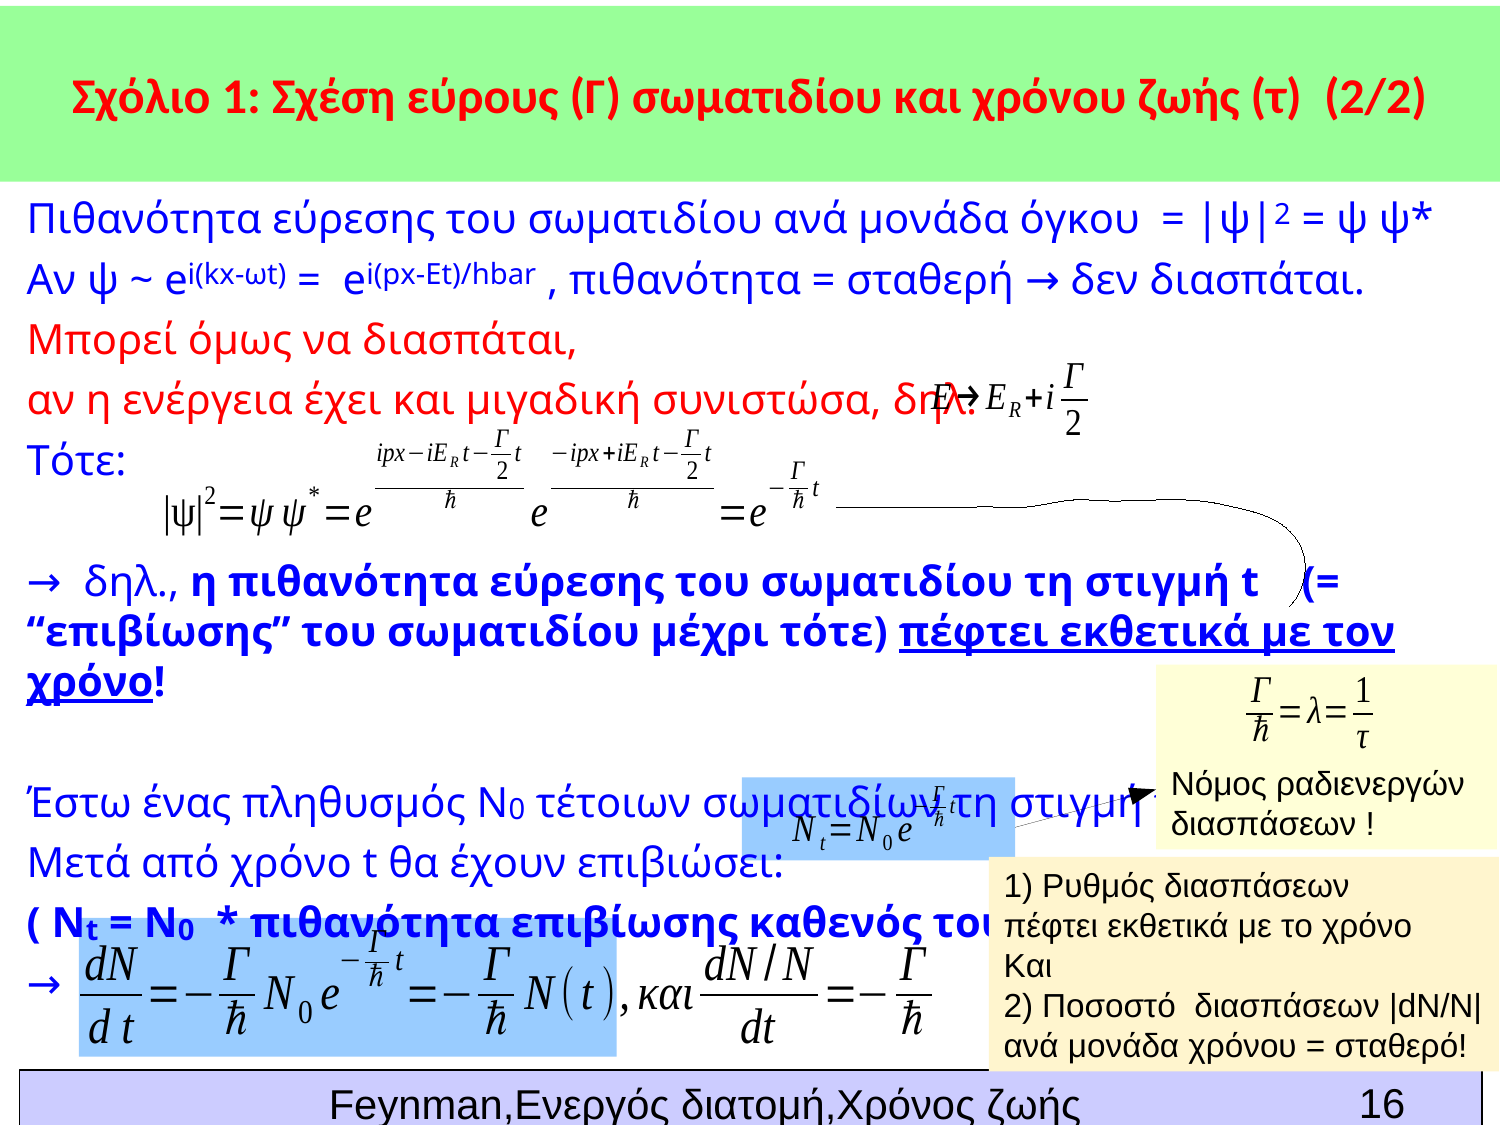

Σχόλιο 1: Σχέση εύρους (Γ) σωματιδίου και χρόνου ζωής (τ) (2/2)
Πιθανότητα εύρεσης του σωματιδίου ανά μονάδα όγκου = |ψ|2 = ψ ψ*
Αν ψ ~ ei(kx-ωt) =  ei(px-Et)/hbar , πιθανότητα = σταθερή → δεν διασπάται.
Μπορεί όμως να διασπάται,
αν η ενέργεια έχει και μιγαδική συνιστώσα, δηλ.
Τότε:
→ δηλ., η πιθανότητα εύρεσης του σωματιδίου τη στιγμή t 	(= “επιβίωσης” του σωματιδίου μέχρι τότε) πέφτει εκθετικά με τον χρόνο!
Έστω ένας πληθυσμός Ν0 τέτοιων σωματιδίων τη στιγμή t=0.
Μετά από χρόνο t θα έχουν επιβιώσει:
( Νt = N0 * πιθανότητα επιβίωσης καθενός τους )
→
Νόμος ραδιενεργών
διασπάσεων !
1) Ρυθμός διασπάσεων
πέφτει εκθετικά με το χρόνο
Και
2) Ποσοστό διασπάσεων |dN/N|
ανά μονάδα χρόνου = σταθερό!
16
Feynman,Eνεργός διατομή,Xρόνος ζωής